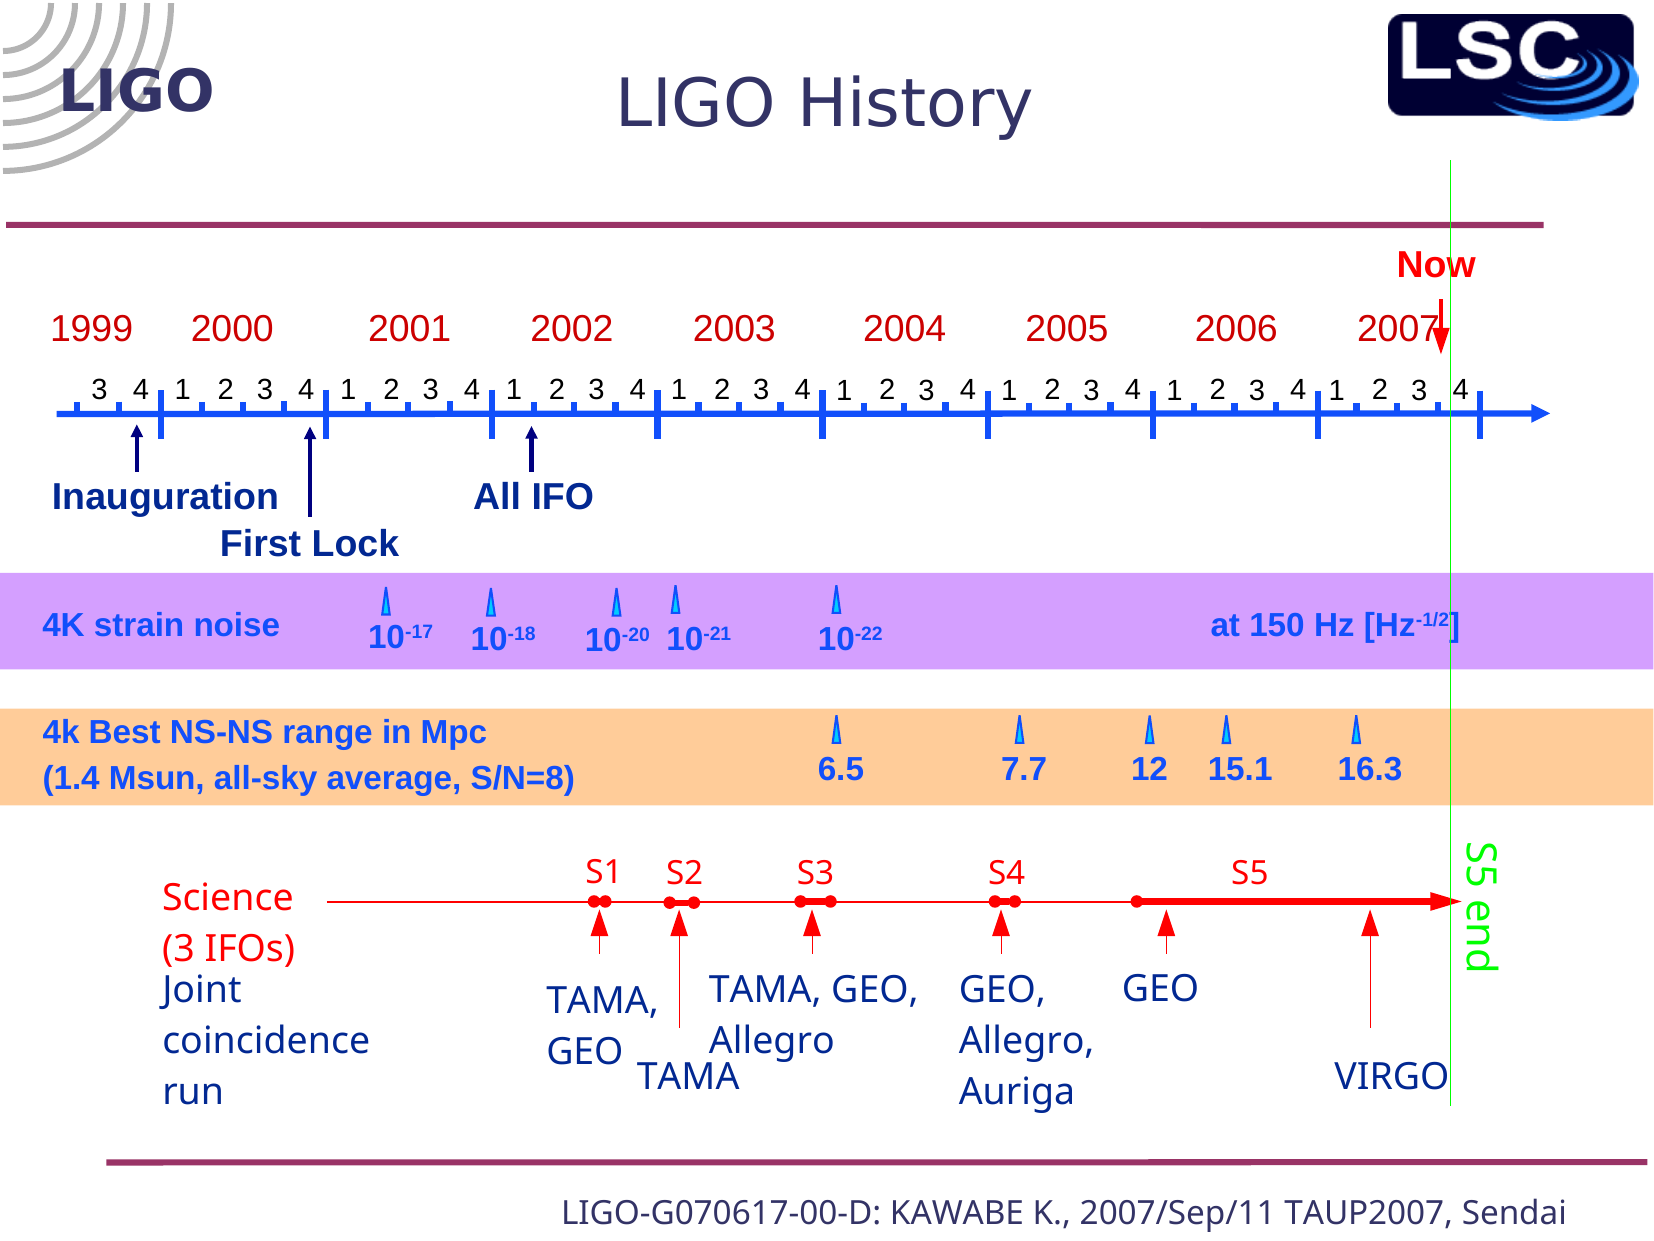

# LIGO History
Now
1999
2000
2001
2002
2003
2004
2005
2006
2007
2
4
2
4
4
1
3
1
3
2
4
2
4
1
3
3
1
3
2
4
1
3
2
4
1
3
2
4
1
3
2
4
1
3
Inauguration
All IFO
First Lock
 10-21
10-22
4K strain noise
at 150 Hz [Hz-1/2]
10-17
10-18
10-20
4k Best NS-NS range in Mpc
(1.4 Msun, all-sky average, S/N=8)
6.5
7.7
16.3
15.1
12
S1
S5 end
S2
S3
S4
S5
Science (3 IFOs)
GEO
GEO, Allegro, Auriga
TAMA, GEO, Allegro
Joint coincidence run
TAMA, GEO
TAMA
VIRGO